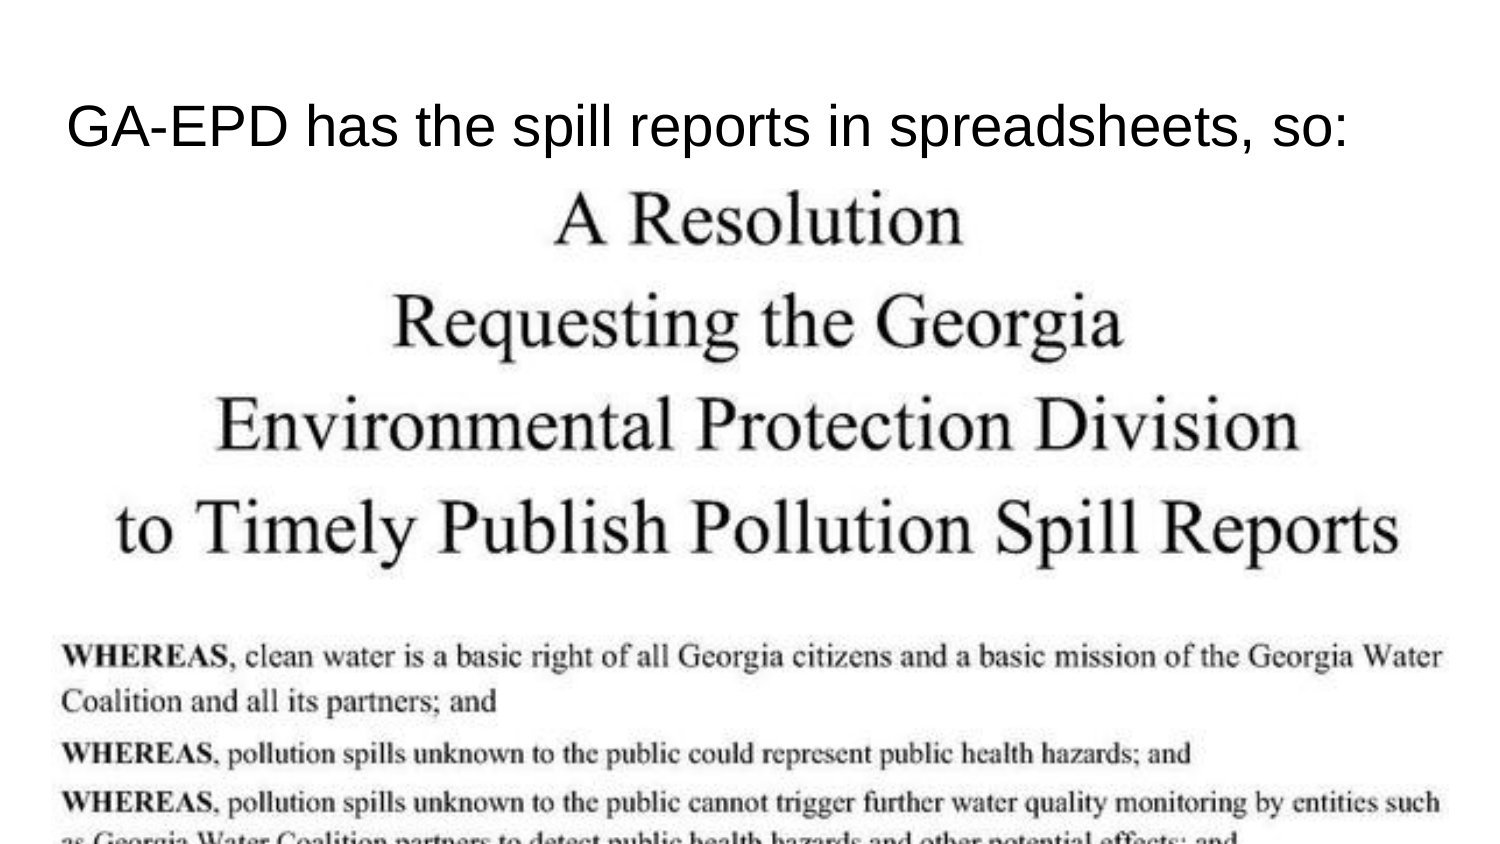

# GA-EPD has the spill reports in spreadsheets, so: